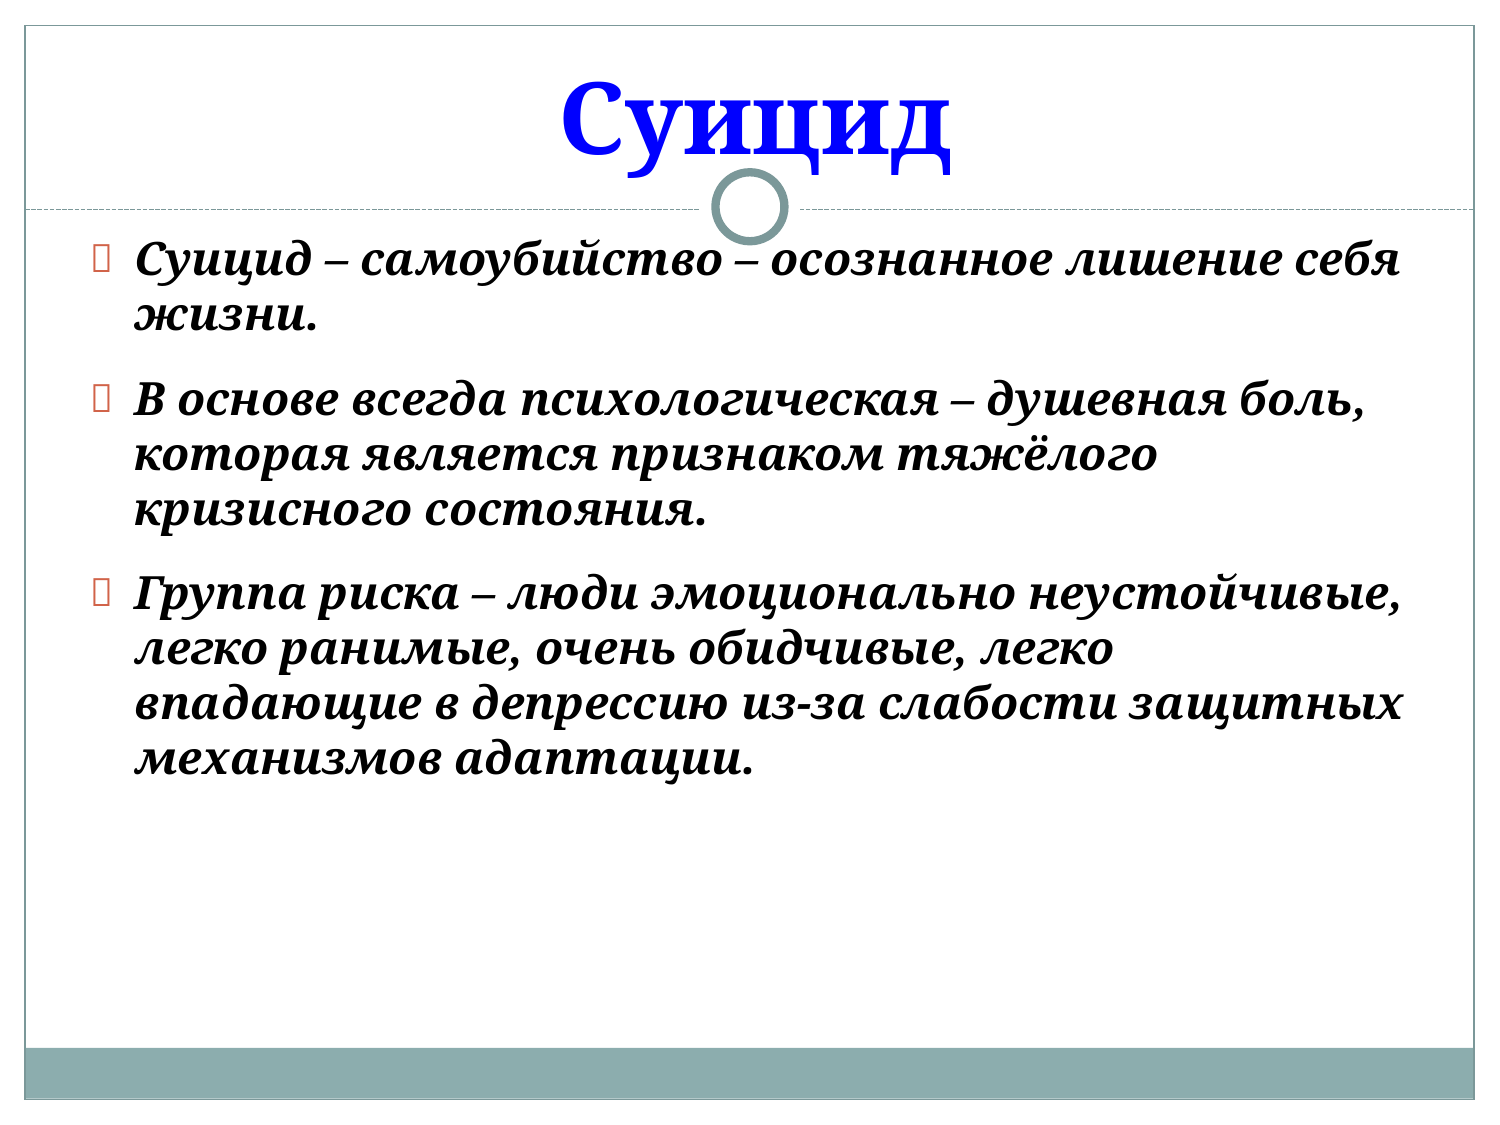

Суицид
# Суицид – самоубийство – осознанное лишение себя жизни.
В основе всегда психологическая – душевная боль, которая является признаком тяжёлого кризисного состояния.
Группа риска – люди эмоционально неустойчивые, легко ранимые, очень обидчивые, легко впадающие в депрессию из-за слабости защитных механизмов адаптации.